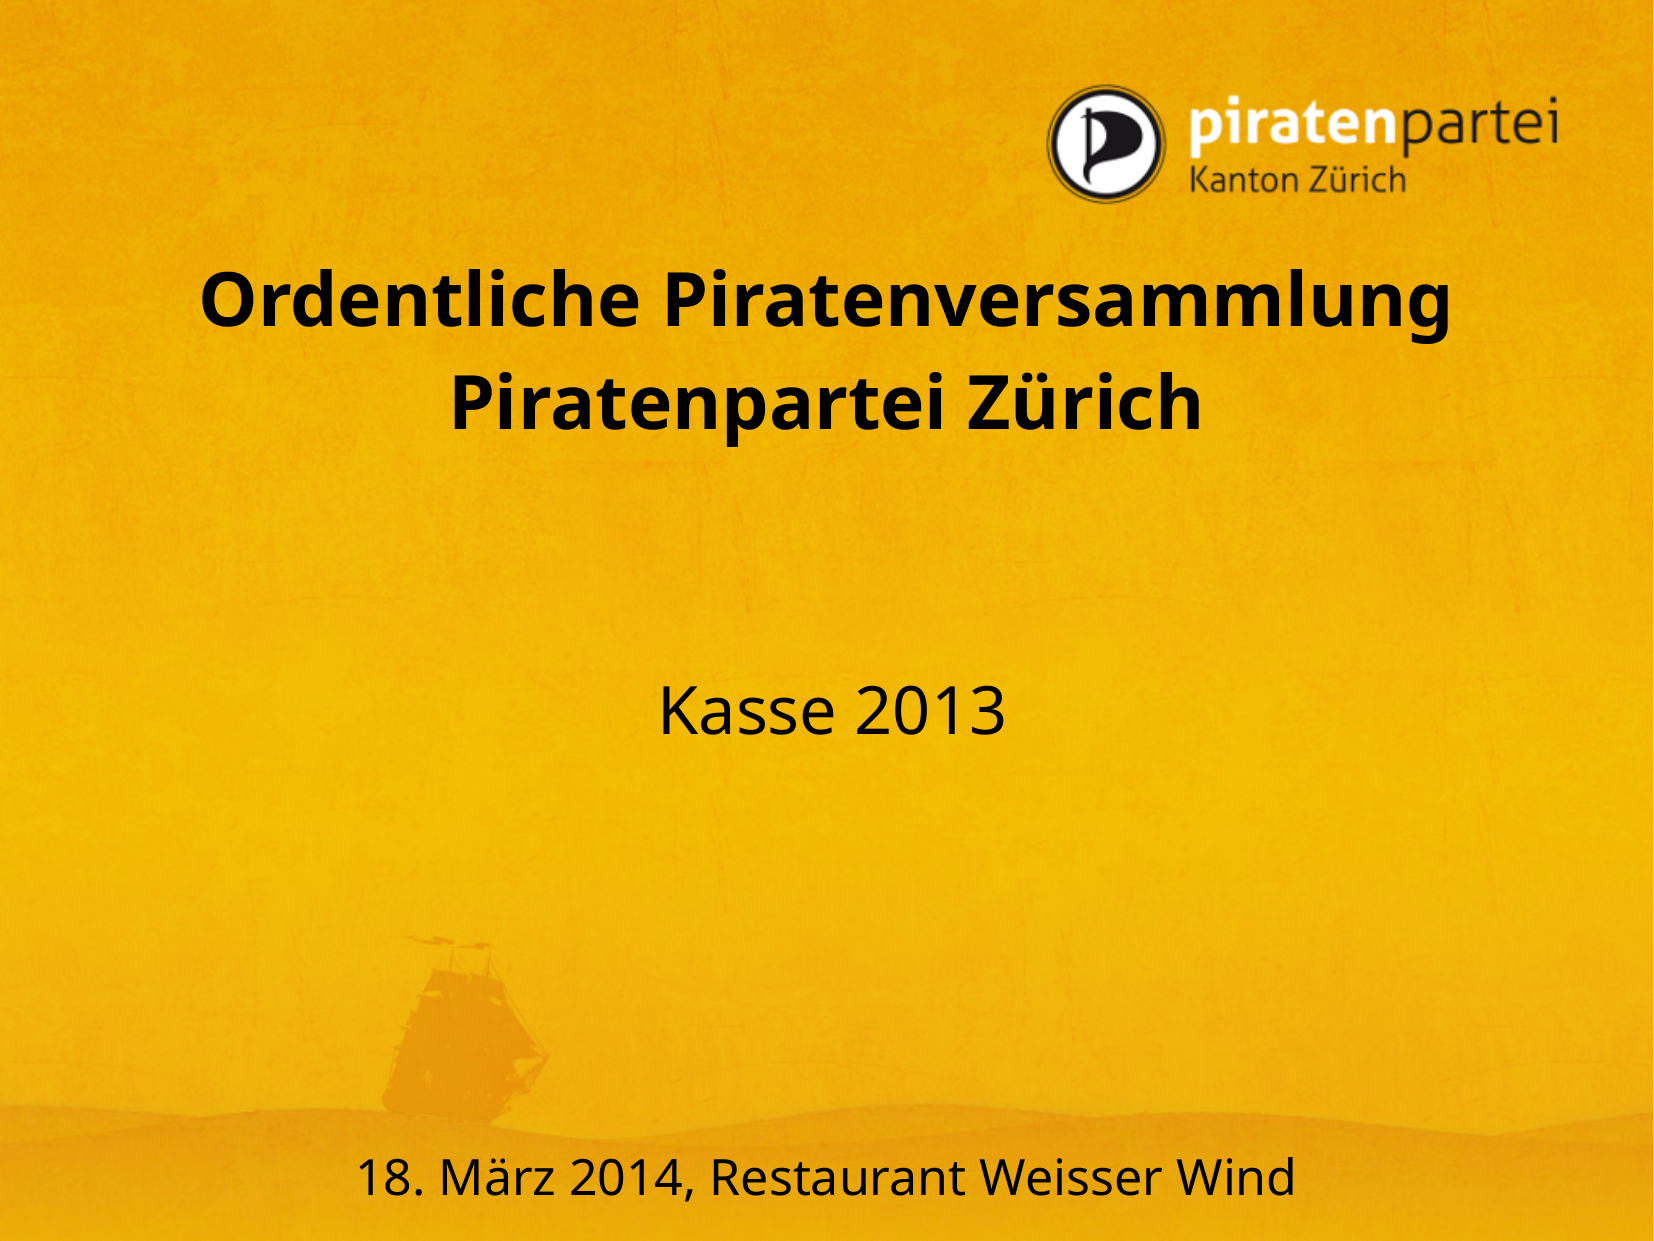

Ordentliche Piratenversammlung
Piratenpartei Zürich
# Kasse 2013
18. März 2014, Restaurant Weisser Wind